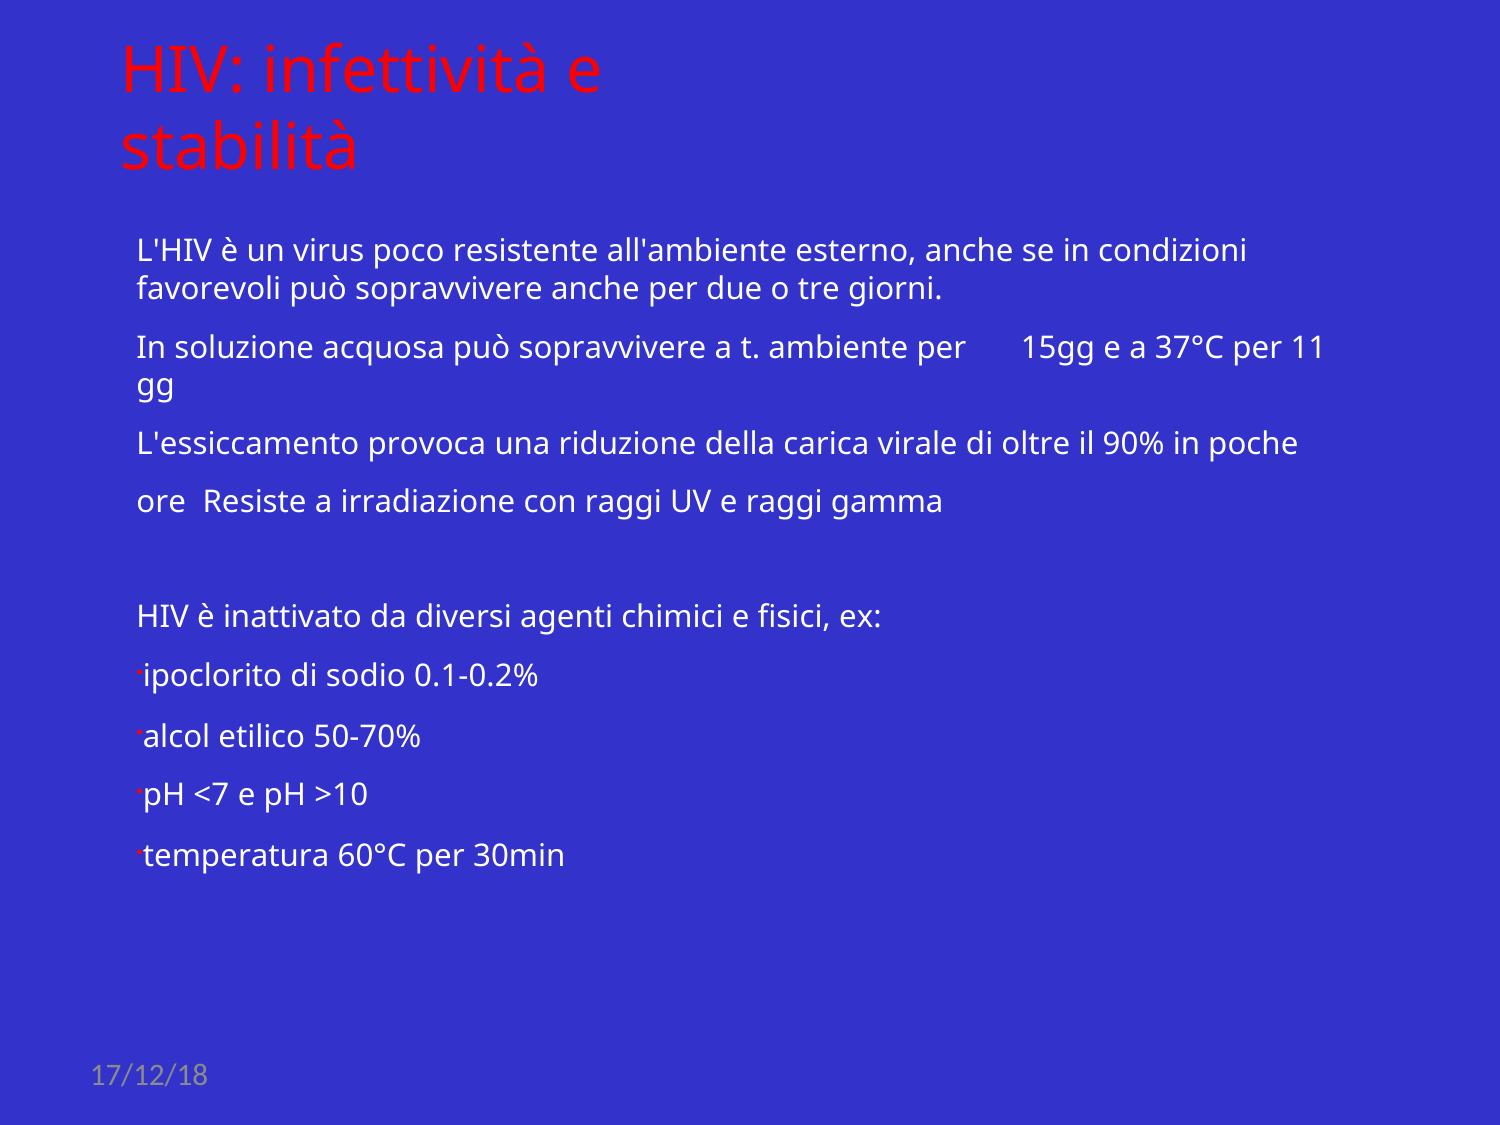

HIV: infettività e stabilità
L'HIV è un virus poco resistente all'ambiente esterno, anche se in condizioni favorevoli può sopravvivere anche per due o tre giorni.
In soluzione acquosa può sopravvivere a t. ambiente per	15gg e a 37°C per 11 gg
L'essiccamento provoca una riduzione della carica virale di oltre il 90% in poche ore Resiste a irradiazione con raggi UV e raggi gamma
HIV è inattivato da diversi agenti chimici e fisici, ex:
ipoclorito di sodio 0.1-0.2%
alcol etilico 50-70%
pH <7 e pH >10
temperatura 60°C per 30min
17/12/18